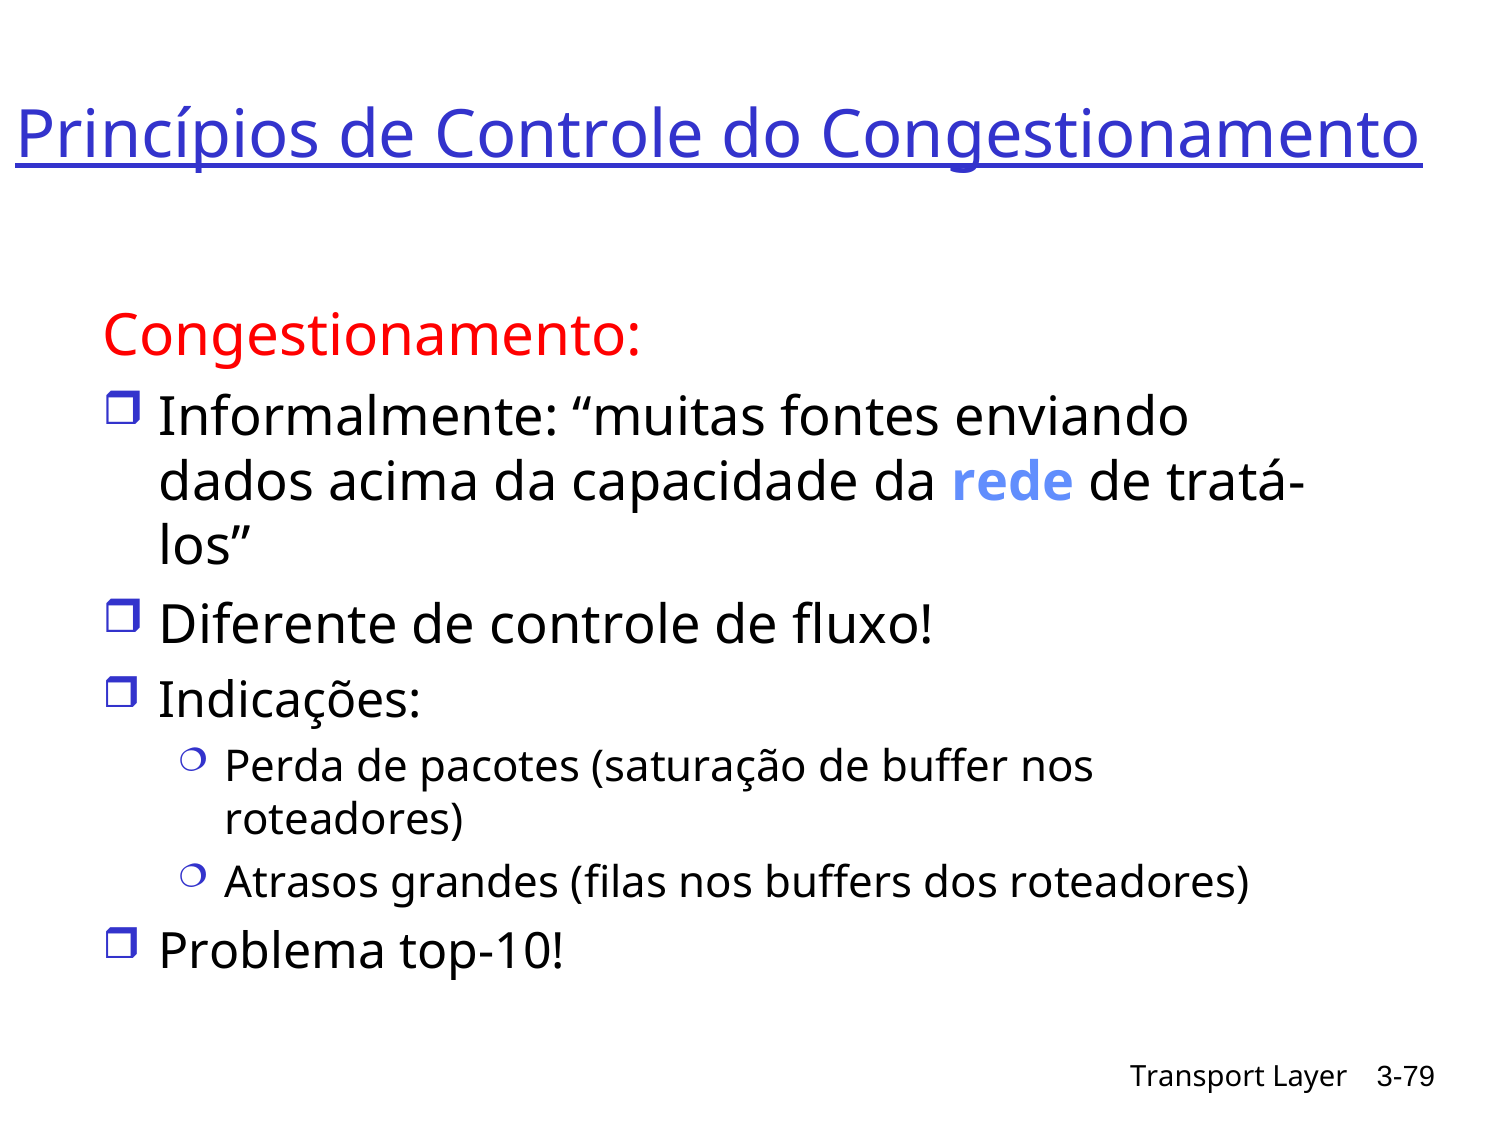

# Princípios de Controle do Congestionamento
Congestionamento:
Informalmente: “muitas fontes enviando dados acima da capacidade da rede de tratá-los”
Diferente de controle de fluxo!
Indicações:
Perda de pacotes (saturação de buffer nos roteadores)
Atrasos grandes (filas nos buffers dos roteadores)
Problema top-10!
Transport Layer